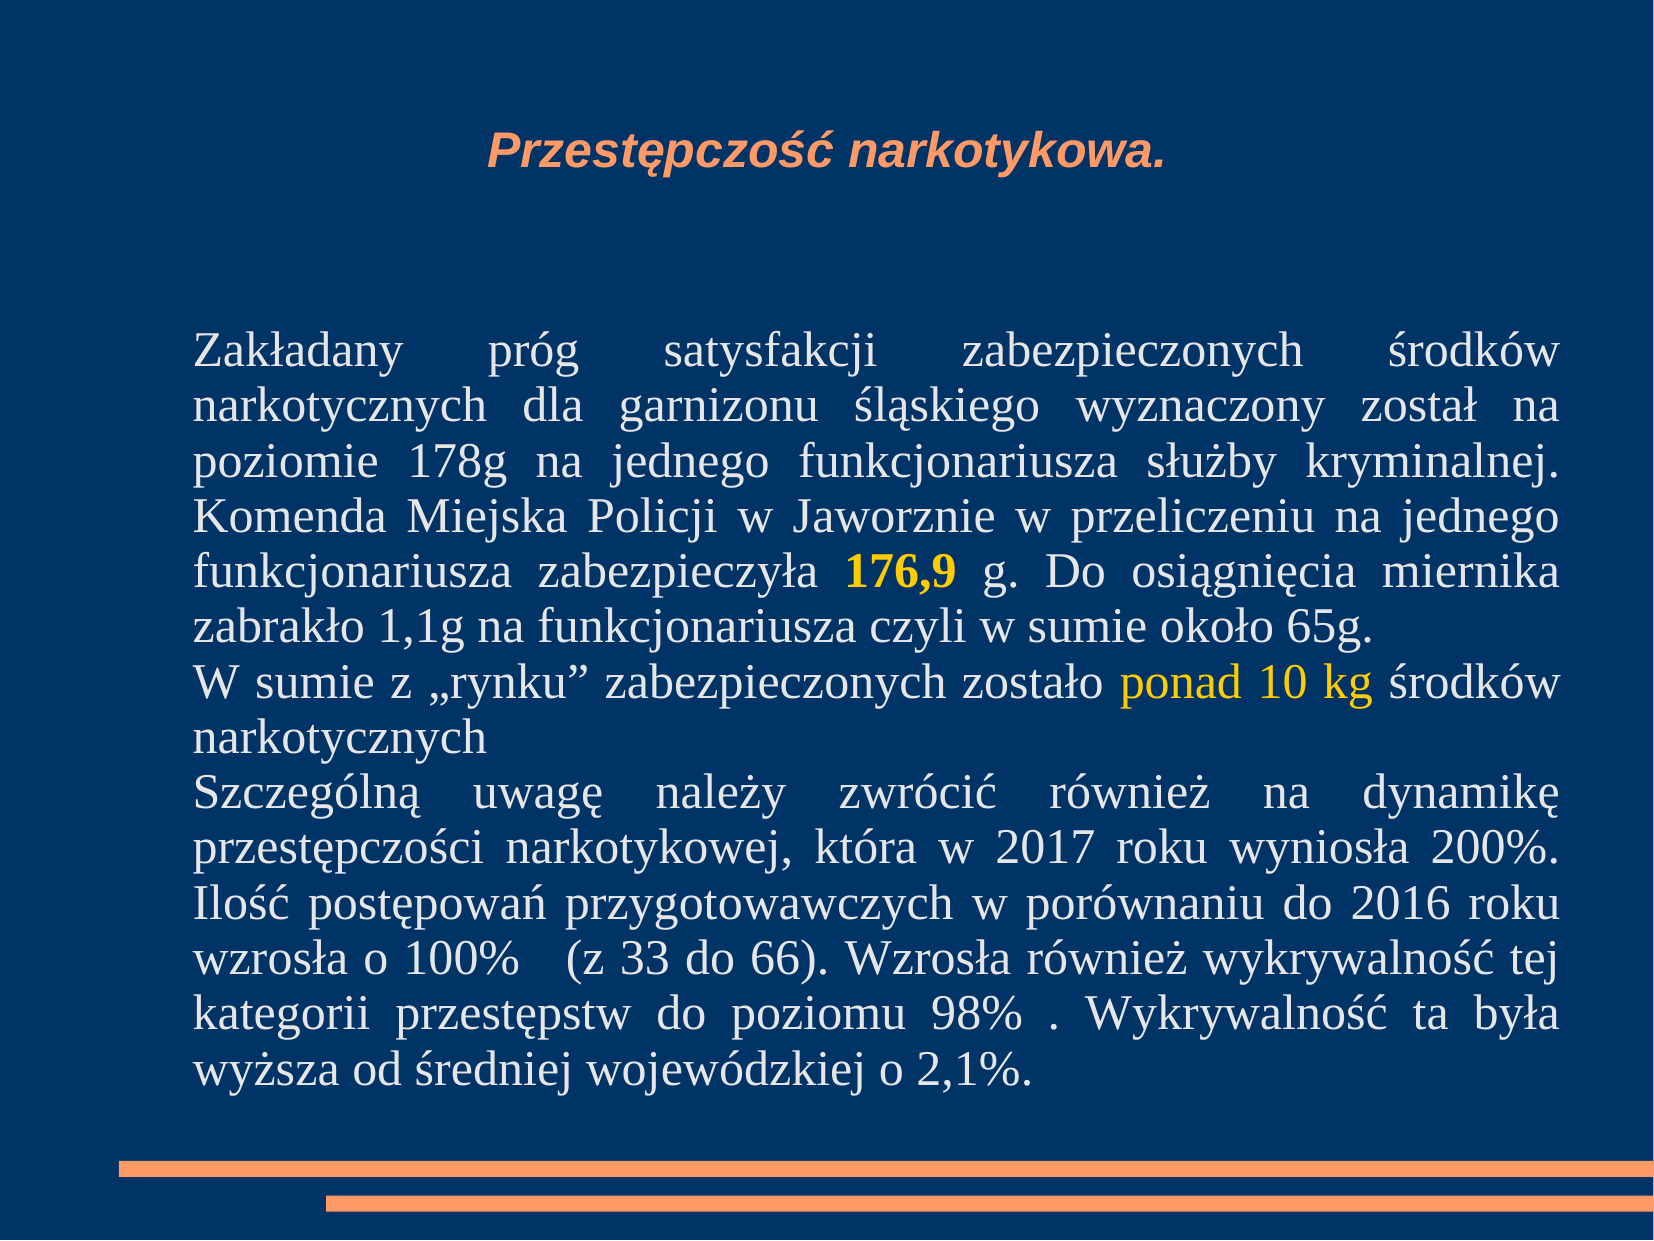

# Przestępczość narkotykowa.
Zakładany próg satysfakcji zabezpieczonych środków narkotycznych dla garnizonu śląskiego wyznaczony został na poziomie 178g na jednego funkcjonariusza służby kryminalnej. Komenda Miejska Policji w Jaworznie w przeliczeniu na jednego funkcjonariusza zabezpieczyła 176,9 g. Do osiągnięcia miernika zabrakło 1,1g na funkcjonariusza czyli w sumie około 65g.
W sumie z „rynku” zabezpieczonych zostało ponad 10 kg środków narkotycznych
Szczególną uwagę należy zwrócić również na dynamikę przestępczości narkotykowej, która w 2017 roku wyniosła 200%. Ilość postępowań przygotowawczych w porównaniu do 2016 roku wzrosła o 100% (z 33 do 66). Wzrosła również wykrywalność tej kategorii przestępstw do poziomu 98% . Wykrywalność ta była wyższa od średniej wojewódzkiej o 2,1%.